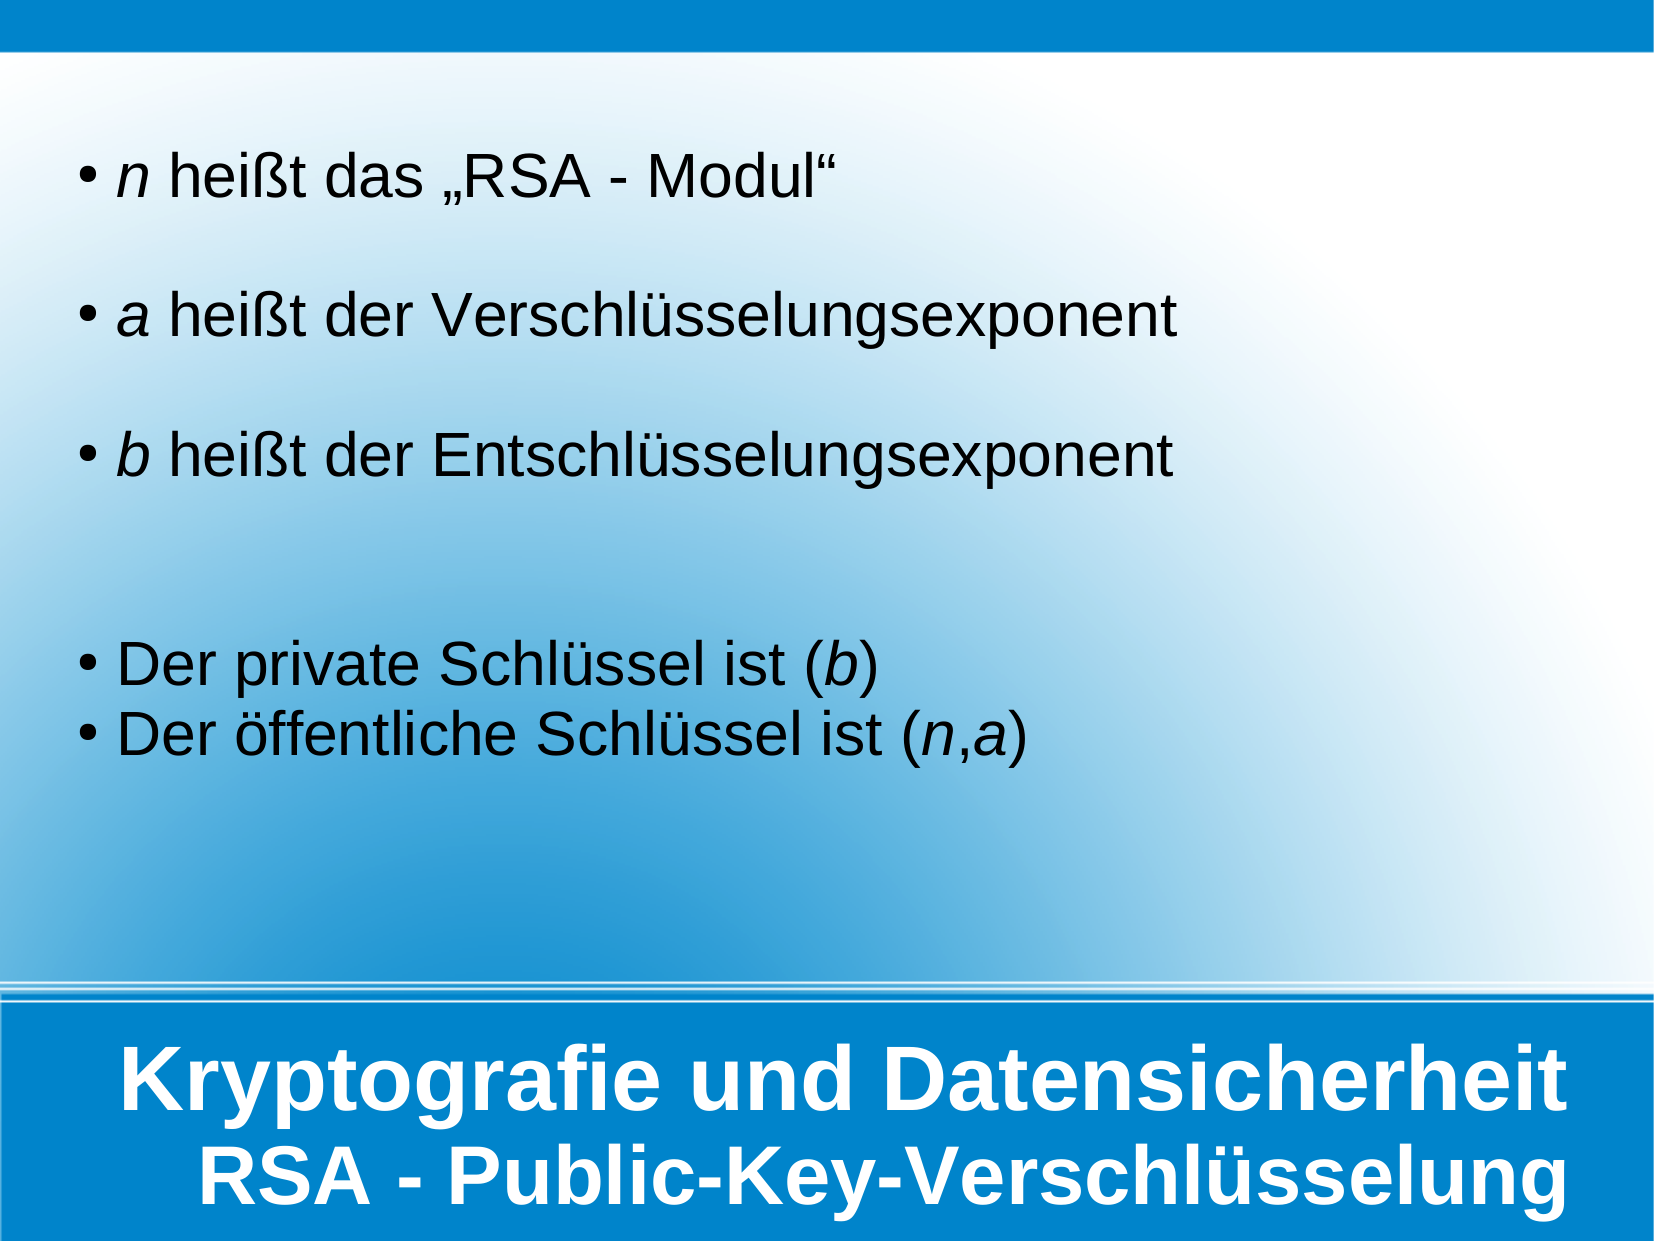

n heißt das „RSA - Modul“
 a heißt der Verschlüsselungsexponent
 b heißt der Entschlüsselungsexponent
 Der private Schlüssel ist (b)
 Der öffentliche Schlüssel ist (n,a)
# Kryptografie und Datensicherheit RSA - Public-Key-Verschlüsselung